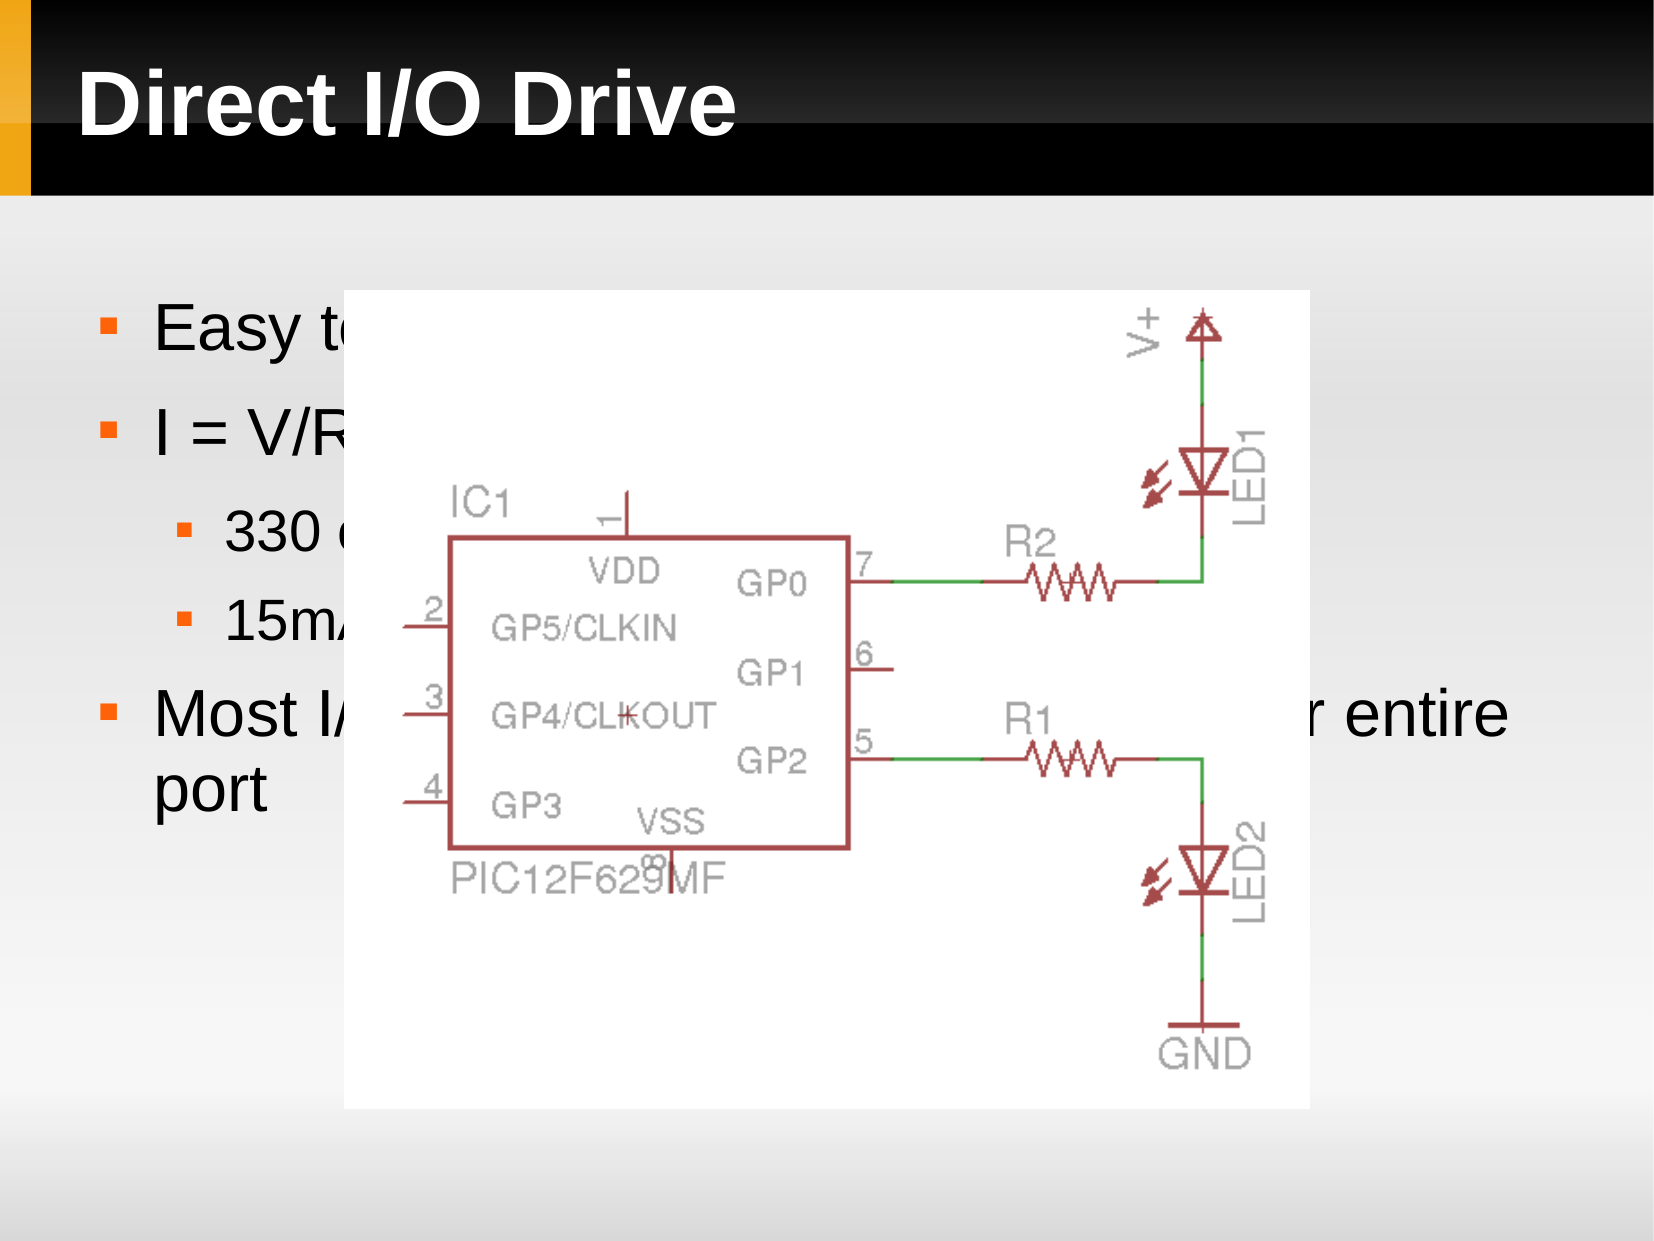

# Direct I/O Drive
Easy to drive most LEDs
I = V/R
330 ohms is a good default value
15mA@5V, 10mA@3.3V
Most I/O limited to about 20mA drive for entire port